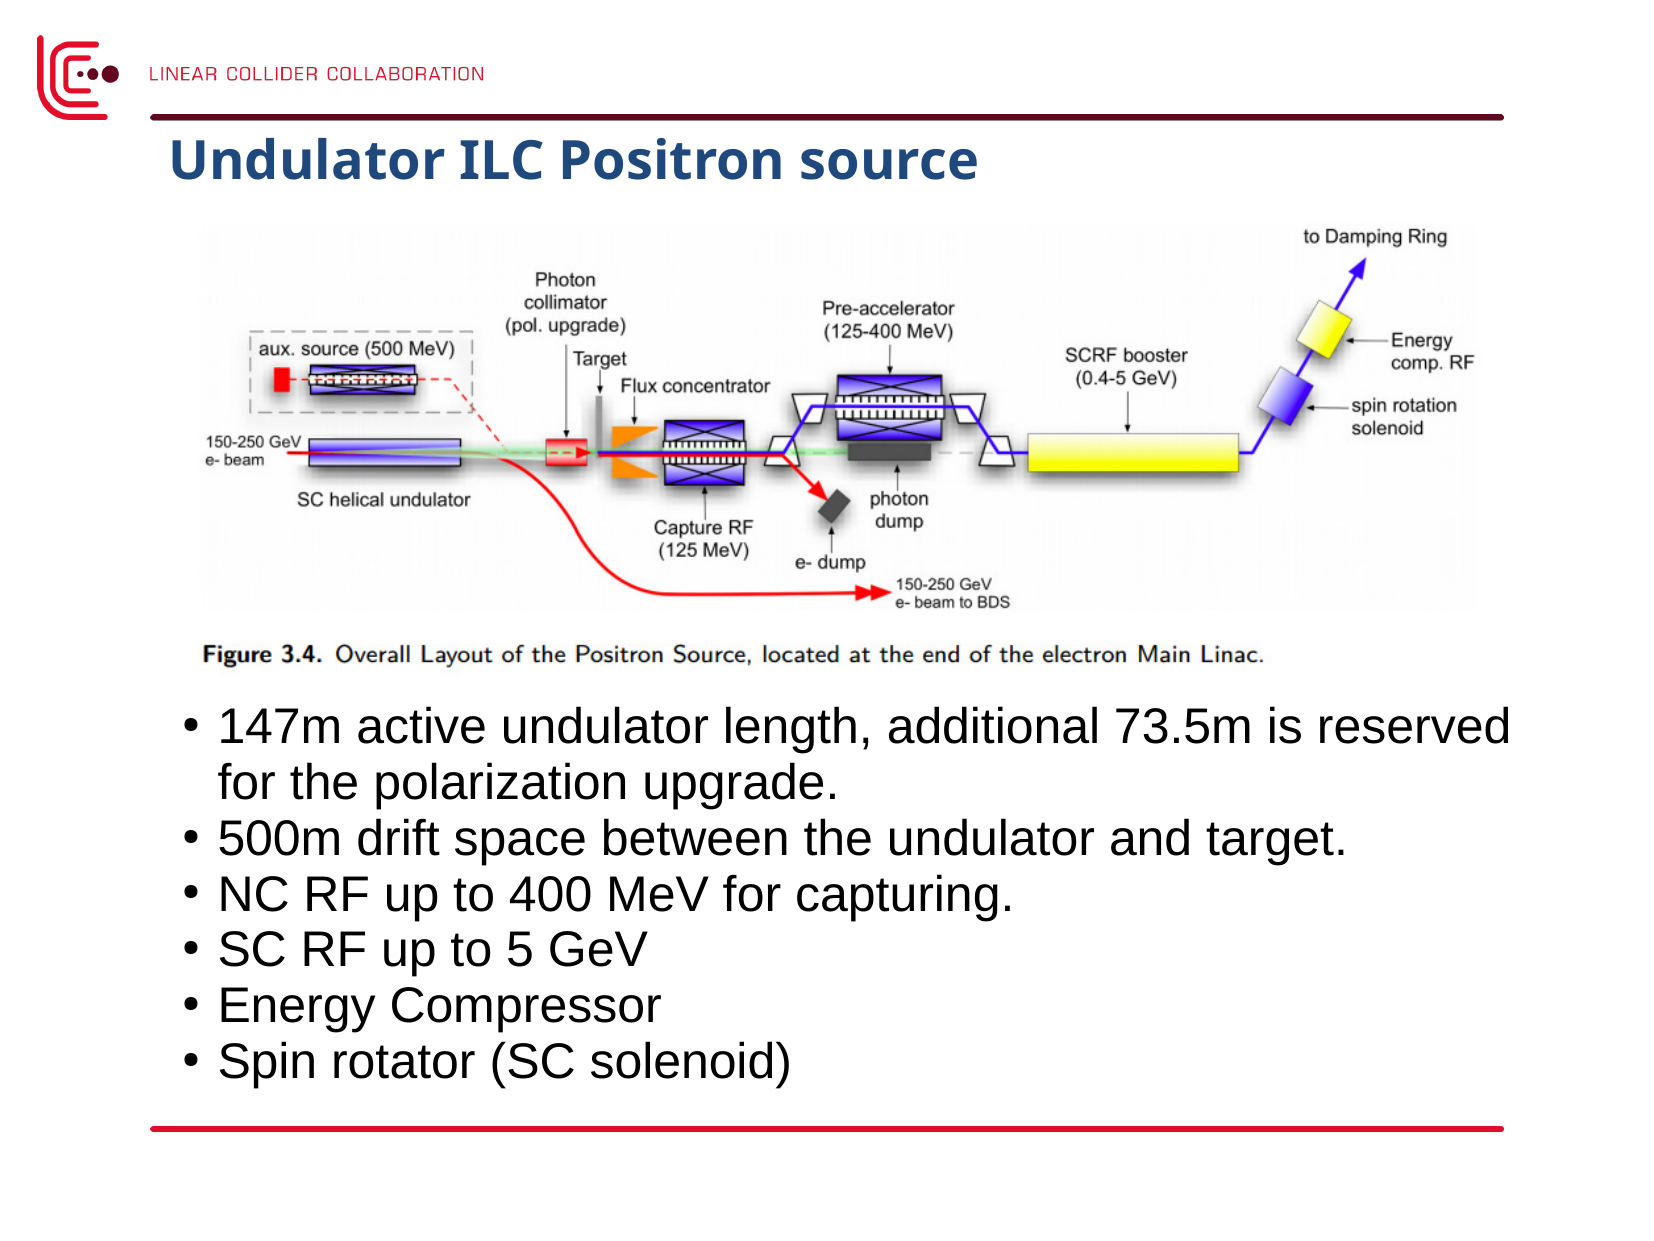

# Undulator ILC Positron source
147m active undulator length, additional 73.5m is reserved
for the polarization upgrade.
500m drift space between the undulator and target.
NC RF up to 400 MeV for capturing.
SC RF up to 5 GeV
Energy Compressor
Spin rotator (SC solenoid)